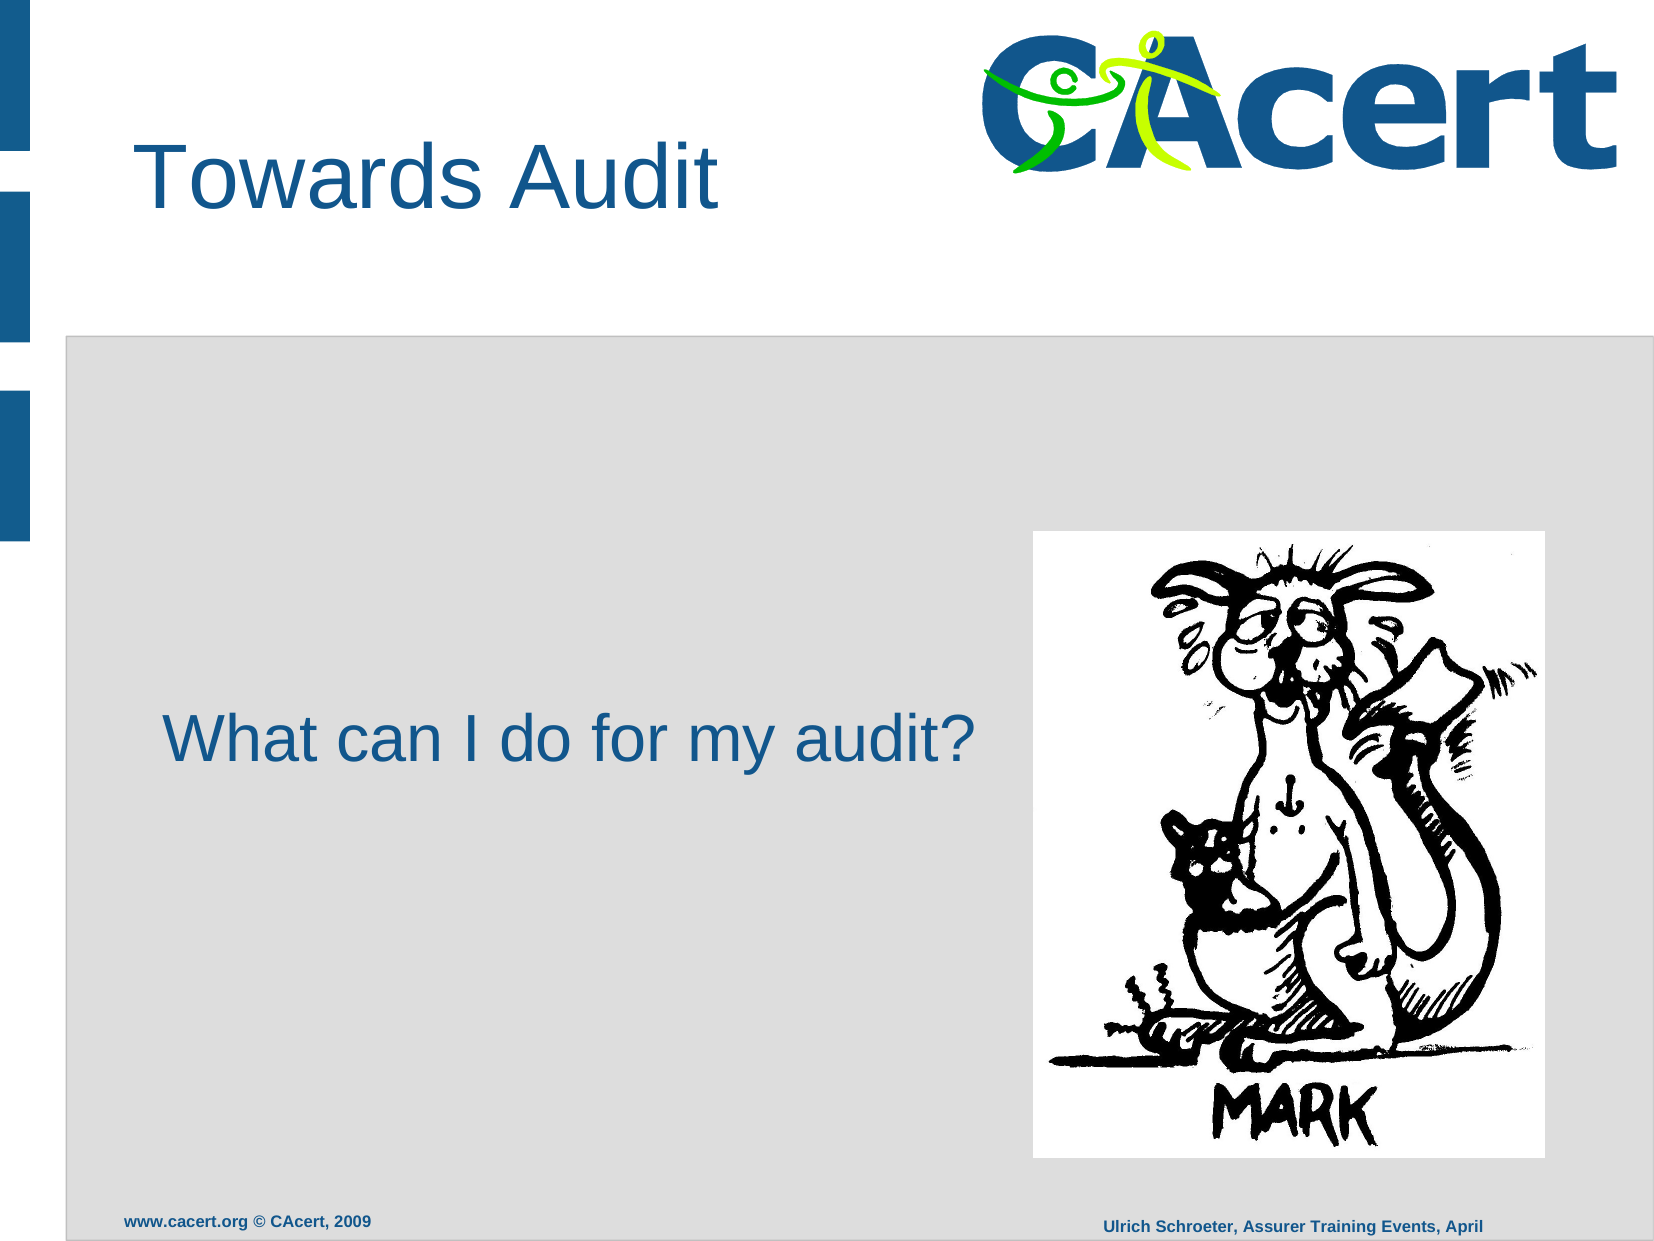

Towards Audit
What can I do for my audit?